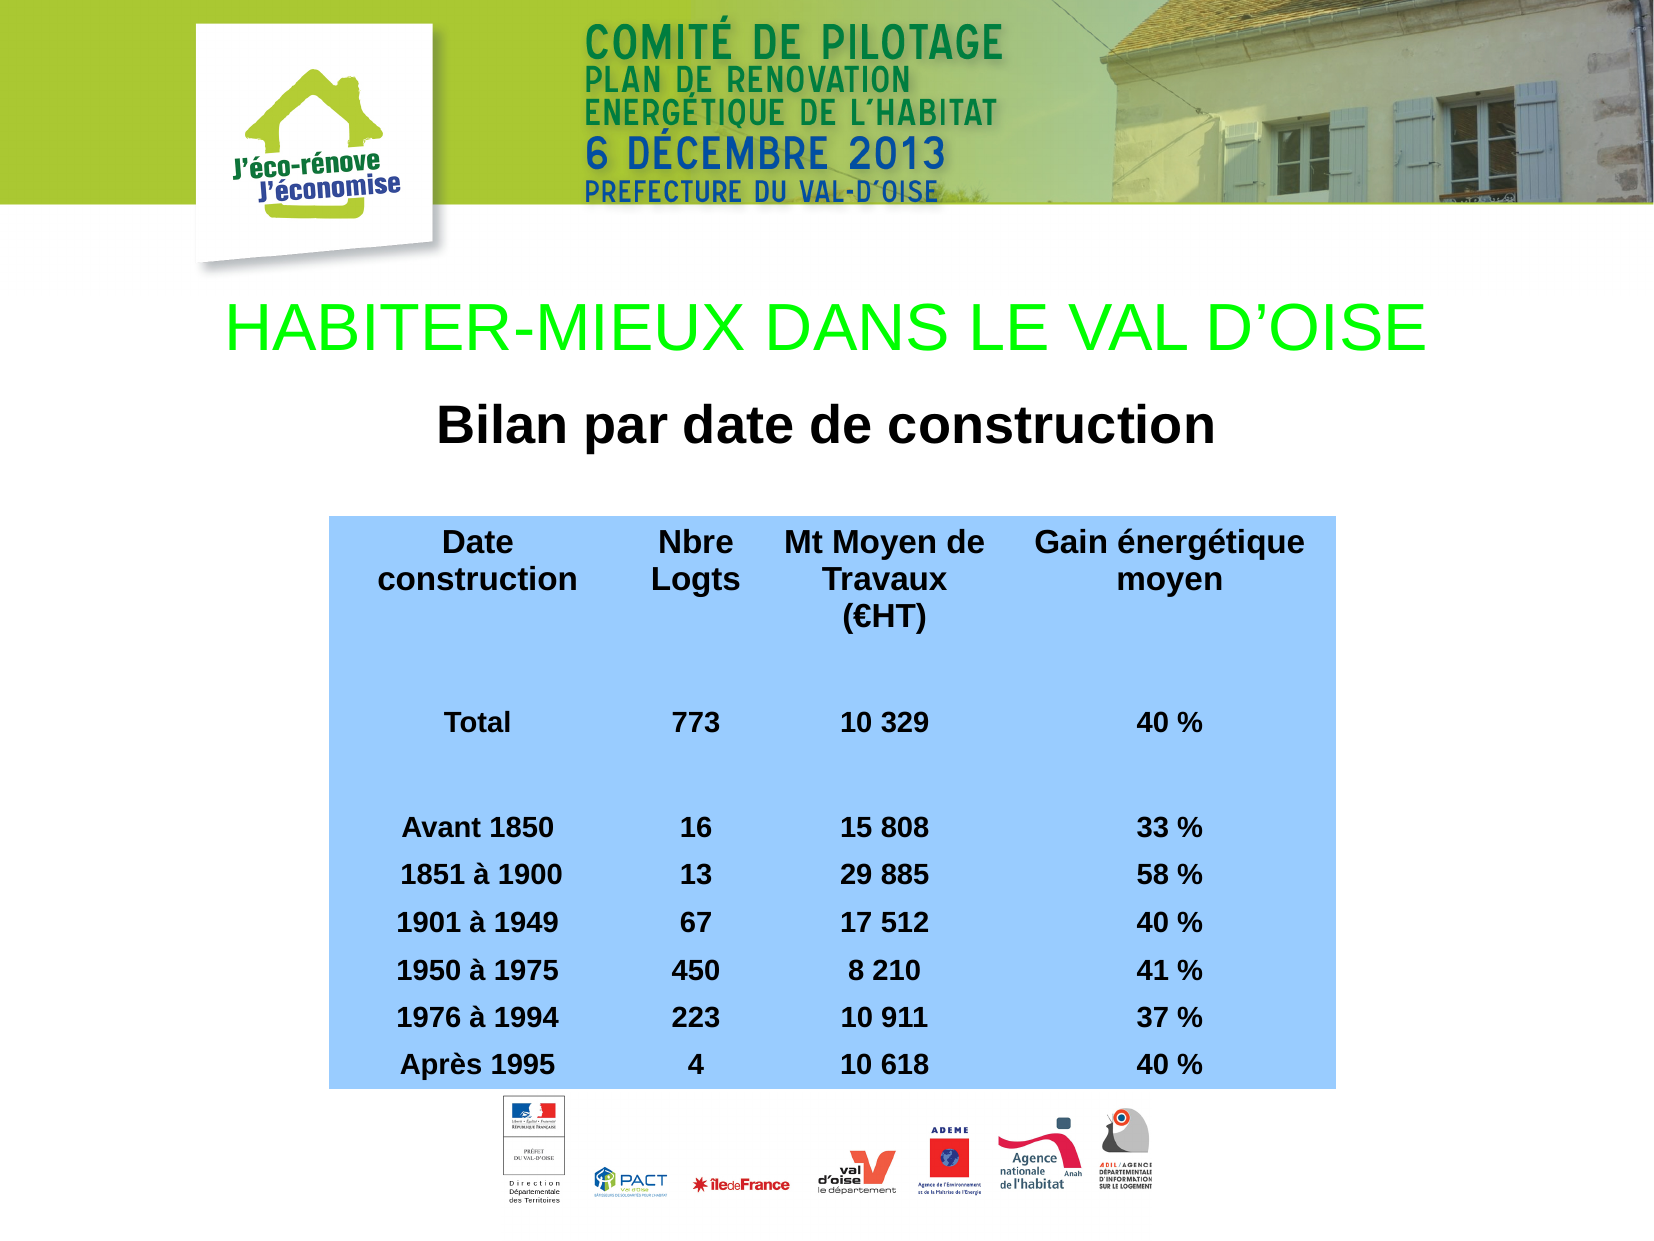

# HABITER-MIEUX DANS LE VAL D’OISE
Bilan par date de construction
| Date construction | Nbre Logts | Mt Moyen de Travaux (€HT) | Gain énergétique moyen |
| --- | --- | --- | --- |
| | | | |
| Total | 773 | 10 329 | 40 % |
| | | | |
| Avant 1850 | 16 | 15 808 | 33 % |
| 1851 à 1900 | 13 | 29 885 | 58 % |
| 1901 à 1949 | 67 | 17 512 | 40 % |
| 1950 à 1975 | 450 | 8 210 | 41 % |
| 1976 à 1994 | 223 | 10 911 | 37 % |
| Après 1995 | 4 | 10 618 | 40 % |